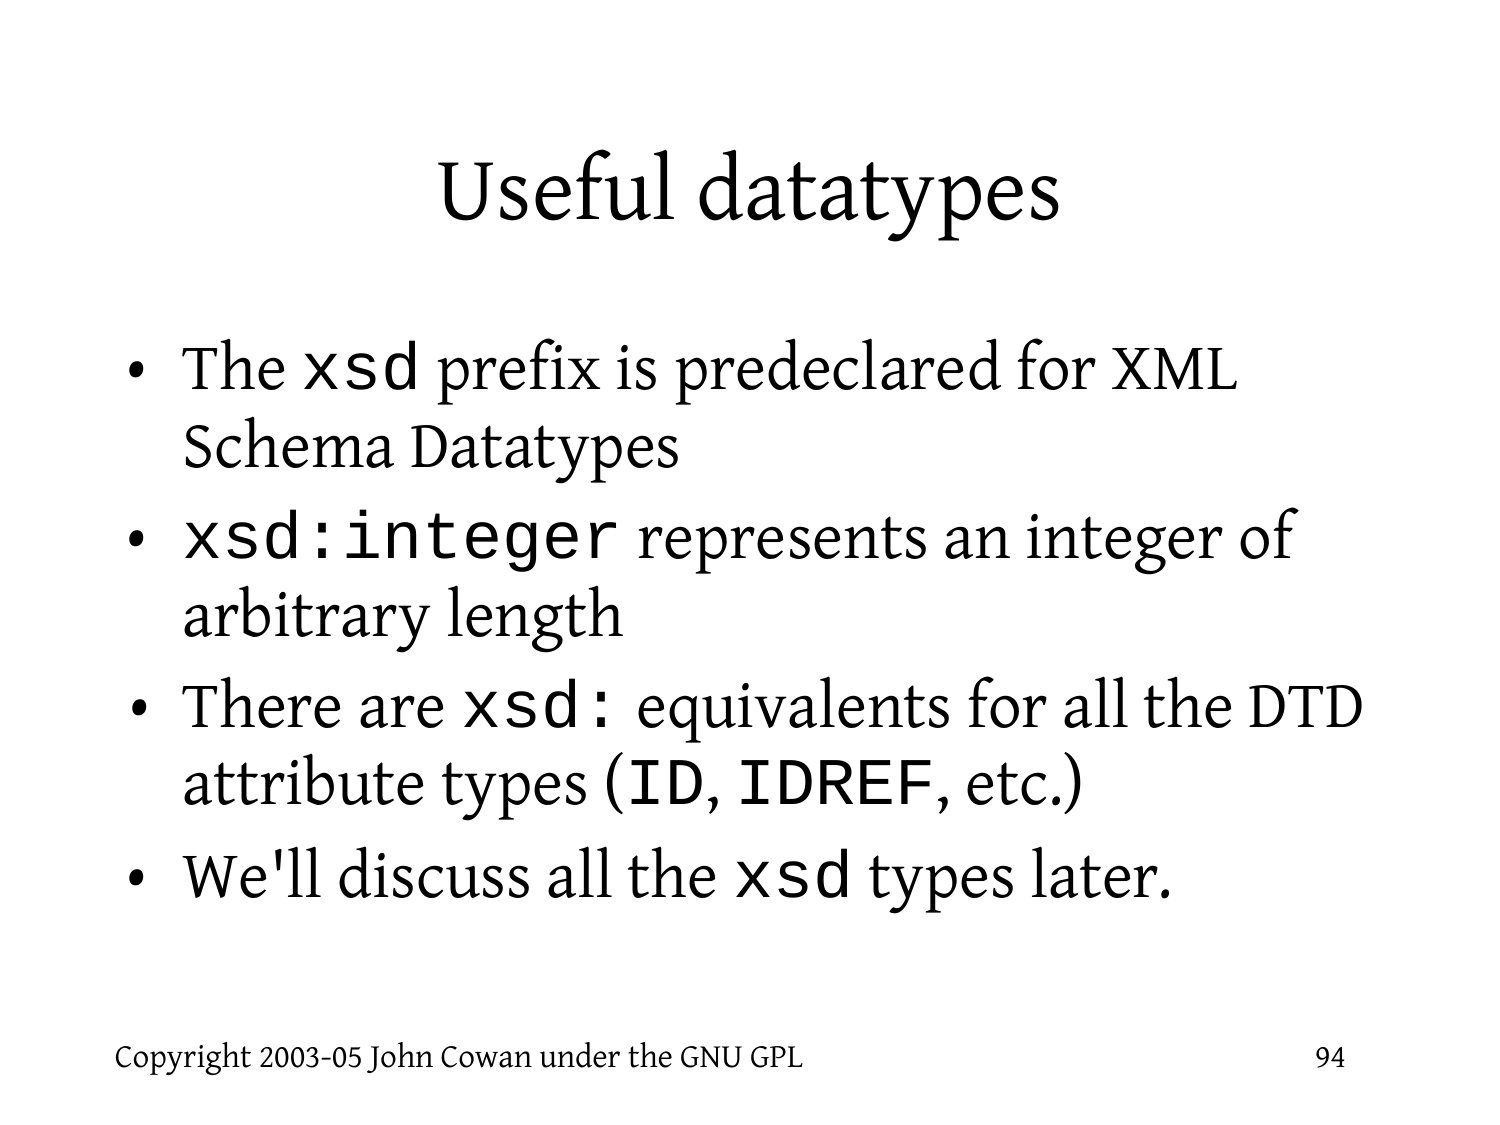

# Useful datatypes
The xsd prefix is predeclared for XML Schema Datatypes
xsd:integer represents an integer of arbitrary length
There are xsd: equivalents for all the DTD attribute types (ID, IDREF, etc.)
We'll discuss all the xsd types later.